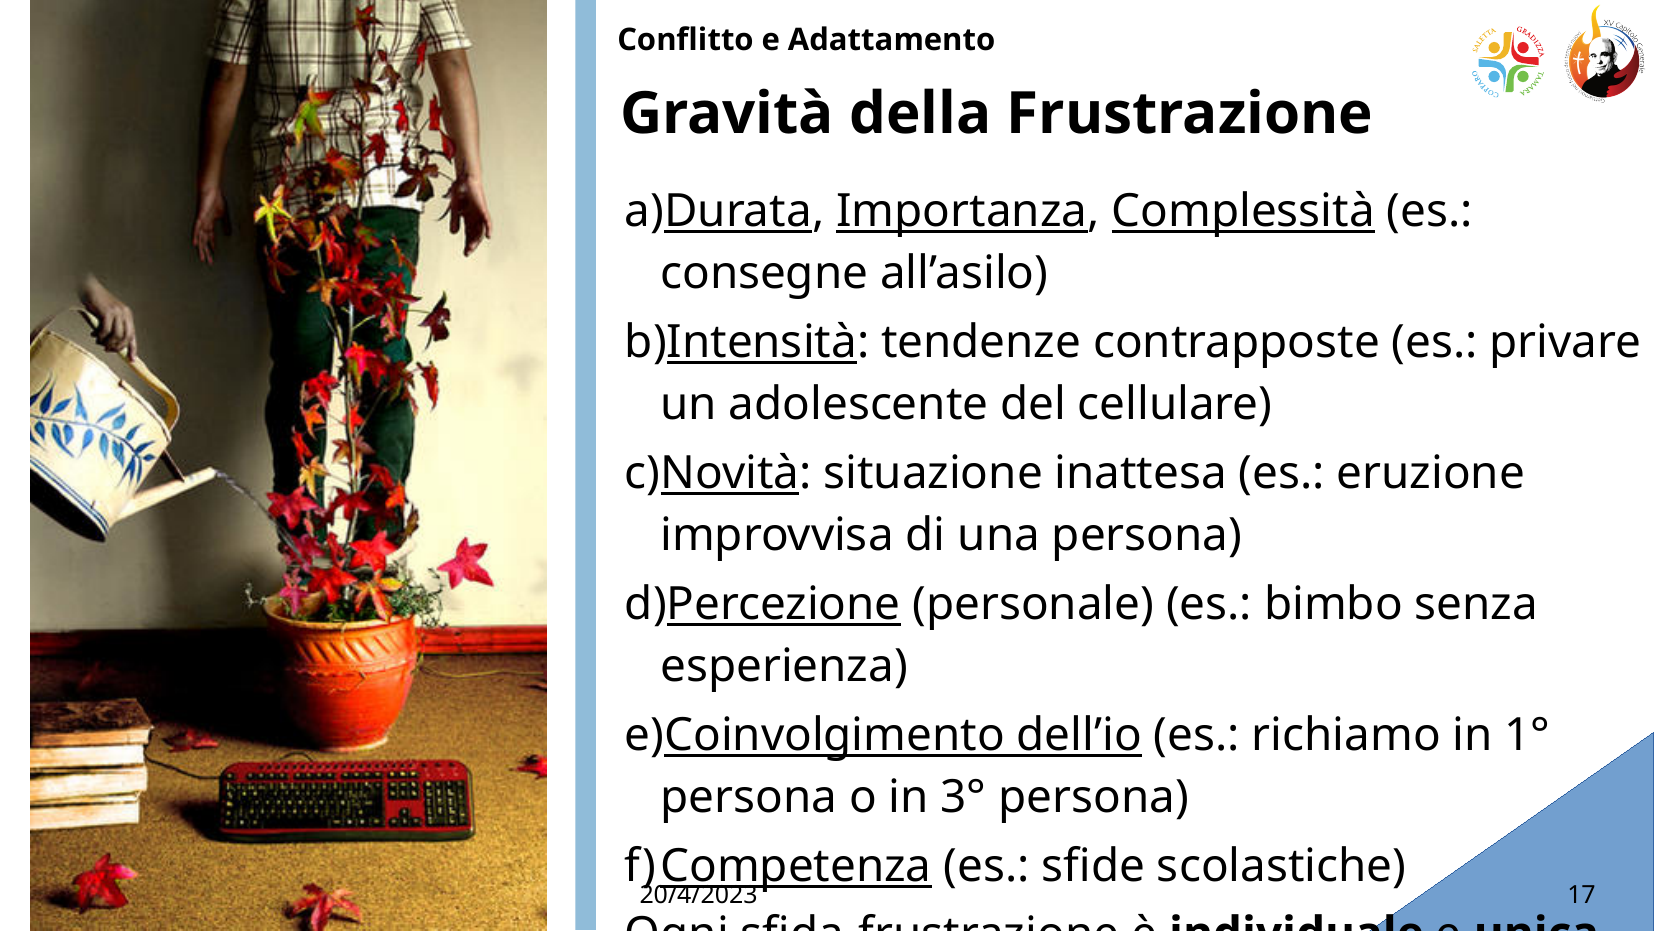

Conflitto e Adattamento
Gravità della Frustrazione
# Durata, Importanza, Complessità (es.: consegne all’asilo)
Intensità: tendenze contrapposte (es.: privare un adolescente del cellulare)
Novità: situazione inattesa (es.: eruzione improvvisa di una persona)
Percezione (personale) (es.: bimbo senza esperienza)
Coinvolgimento dell’io (es.: richiamo in 1° persona o in 3° persona)
Competenza (es.: sfide scolastiche)
Ogni sfida-frustrazione è individuale e unica